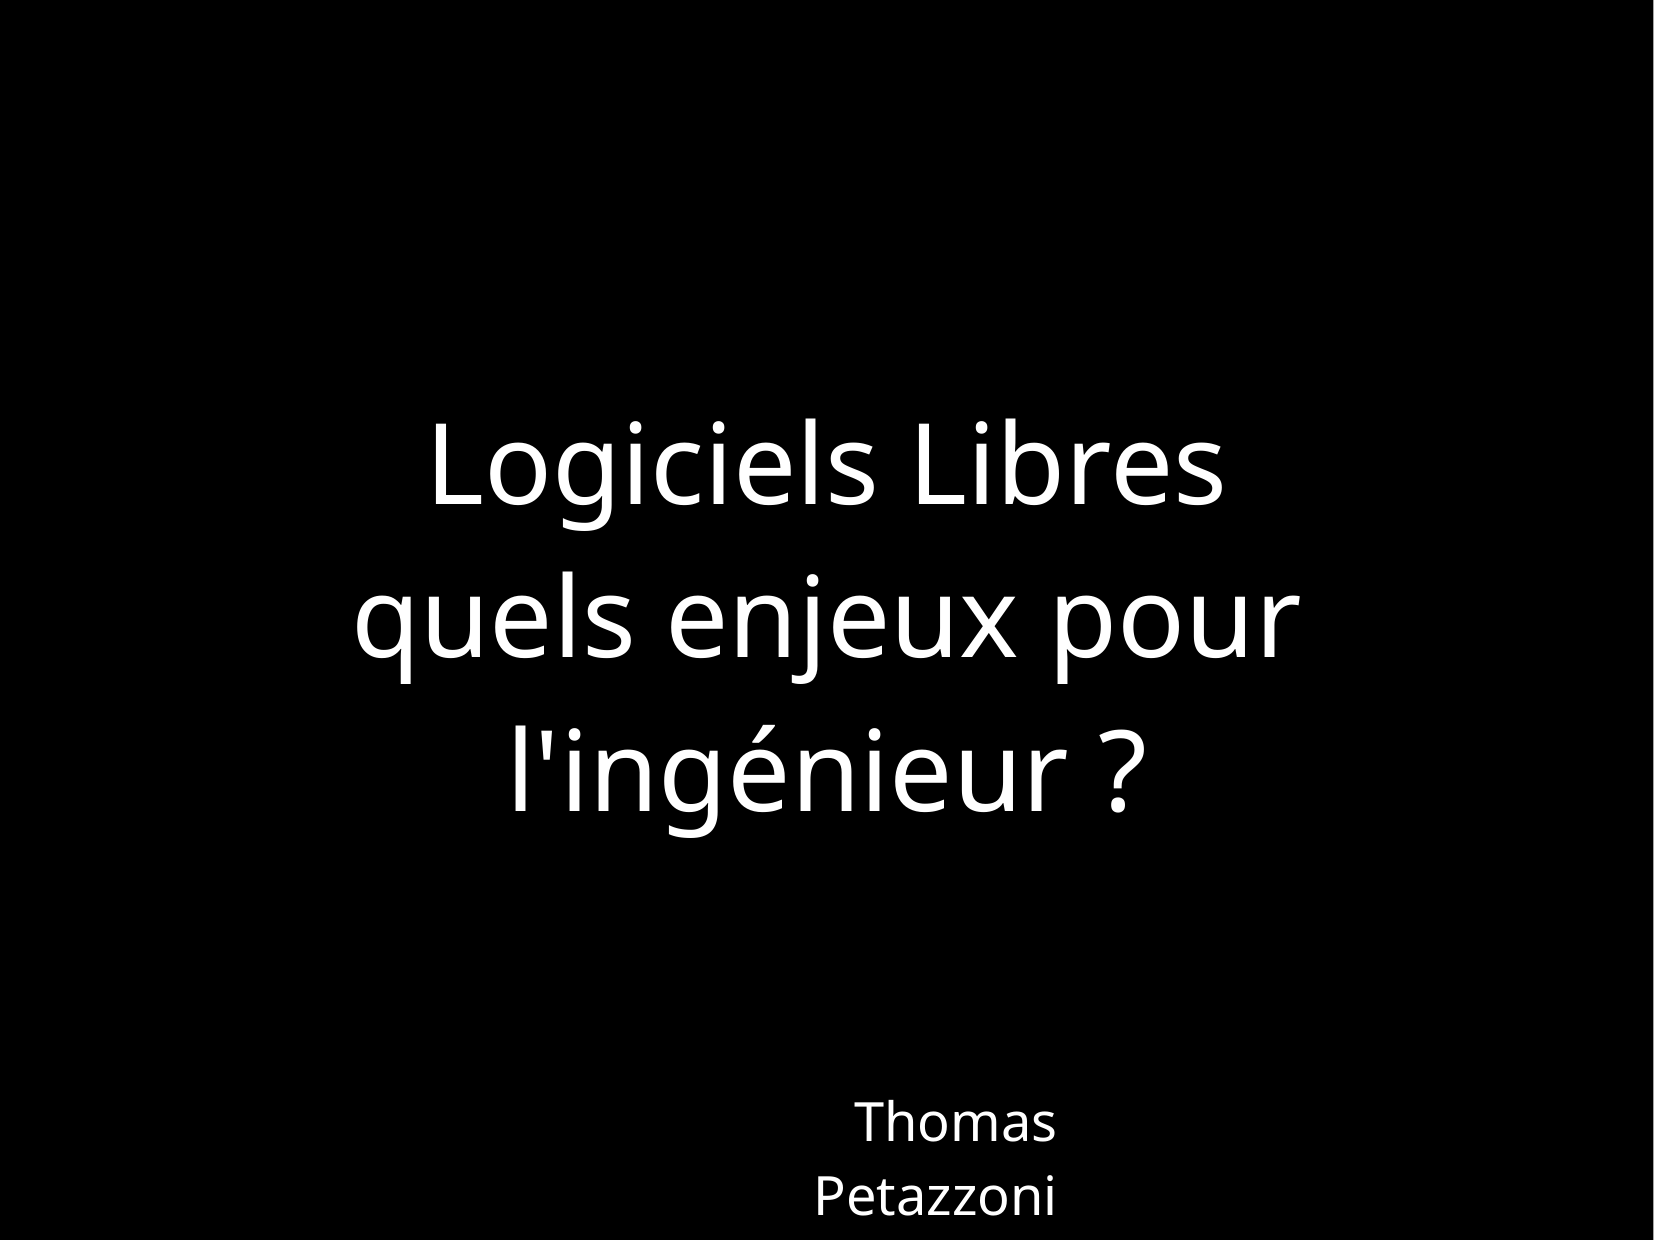

# Logiciels Libres quels enjeux pour l'ingénieur ?
Thomas Petazzoni